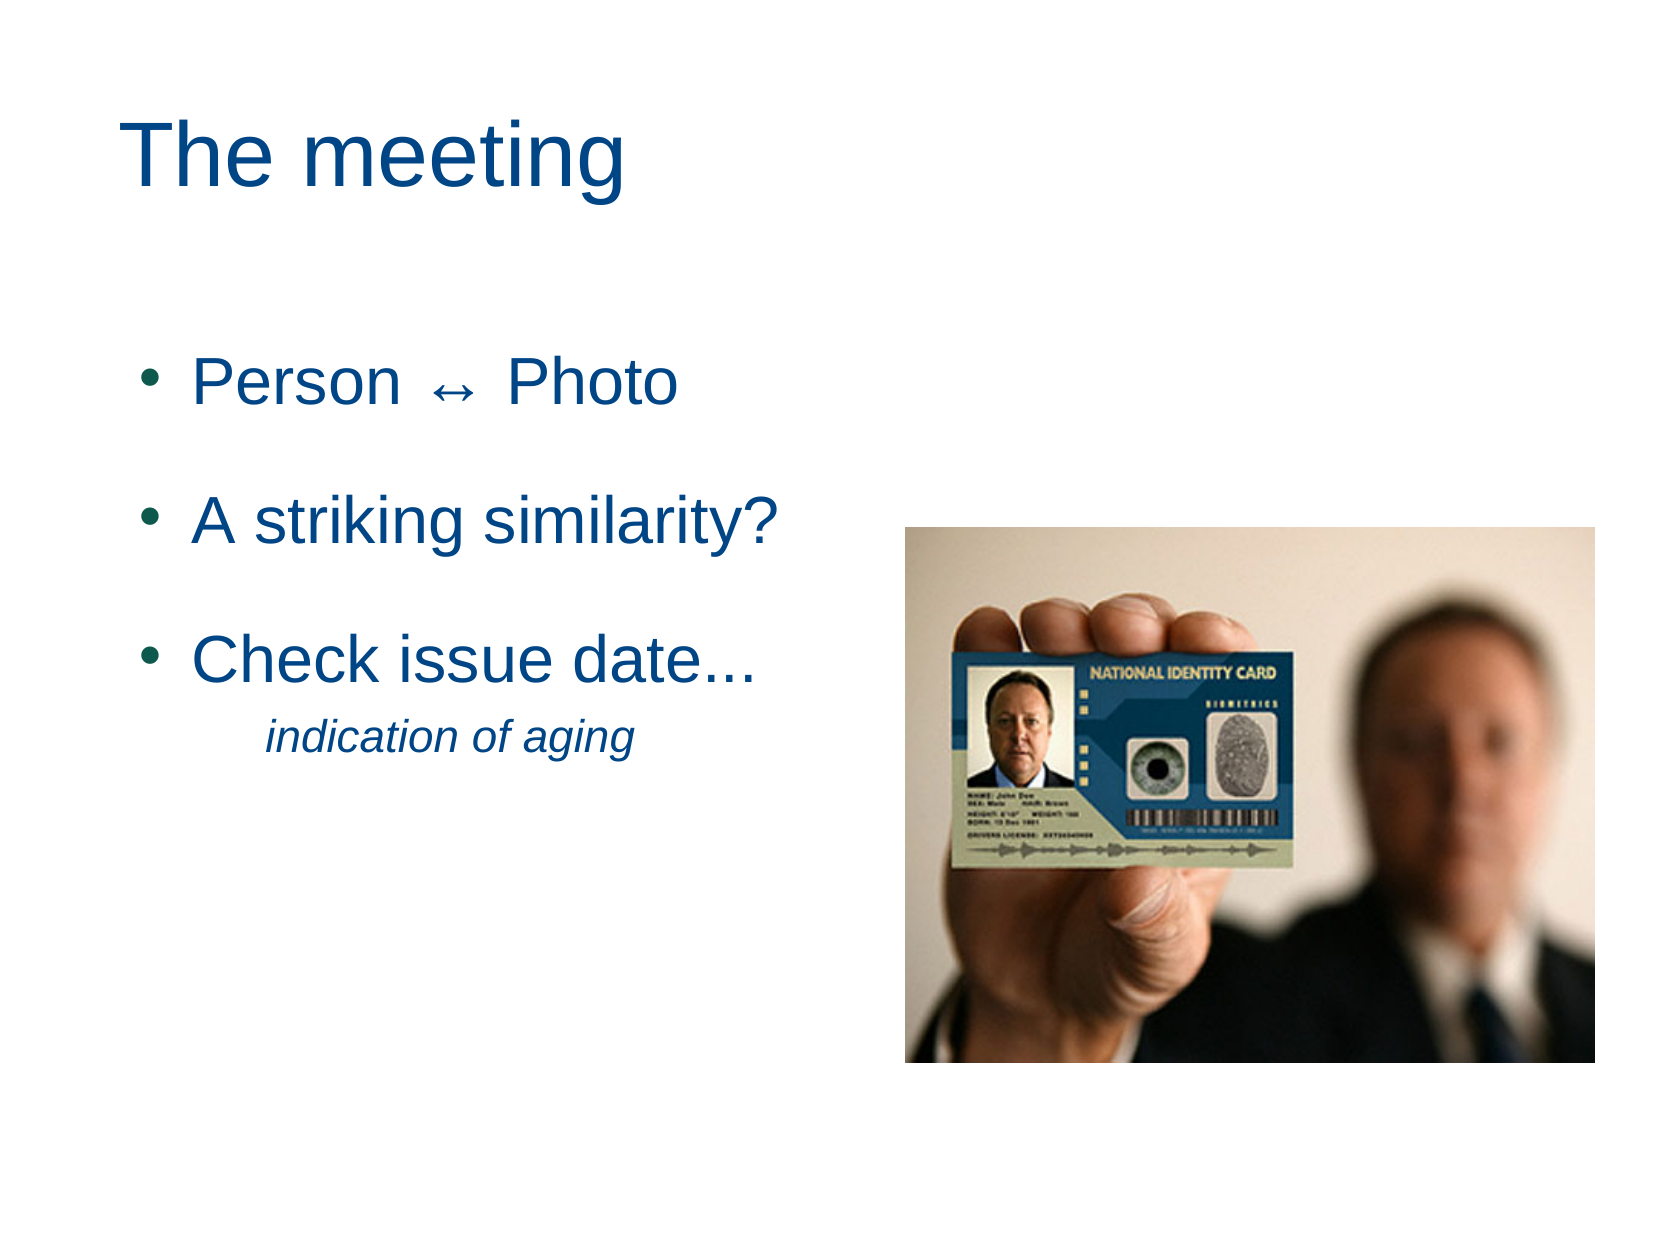

# The meeting
Person ↔ Photo
A striking similarity?
Check issue date...
 indication of aging